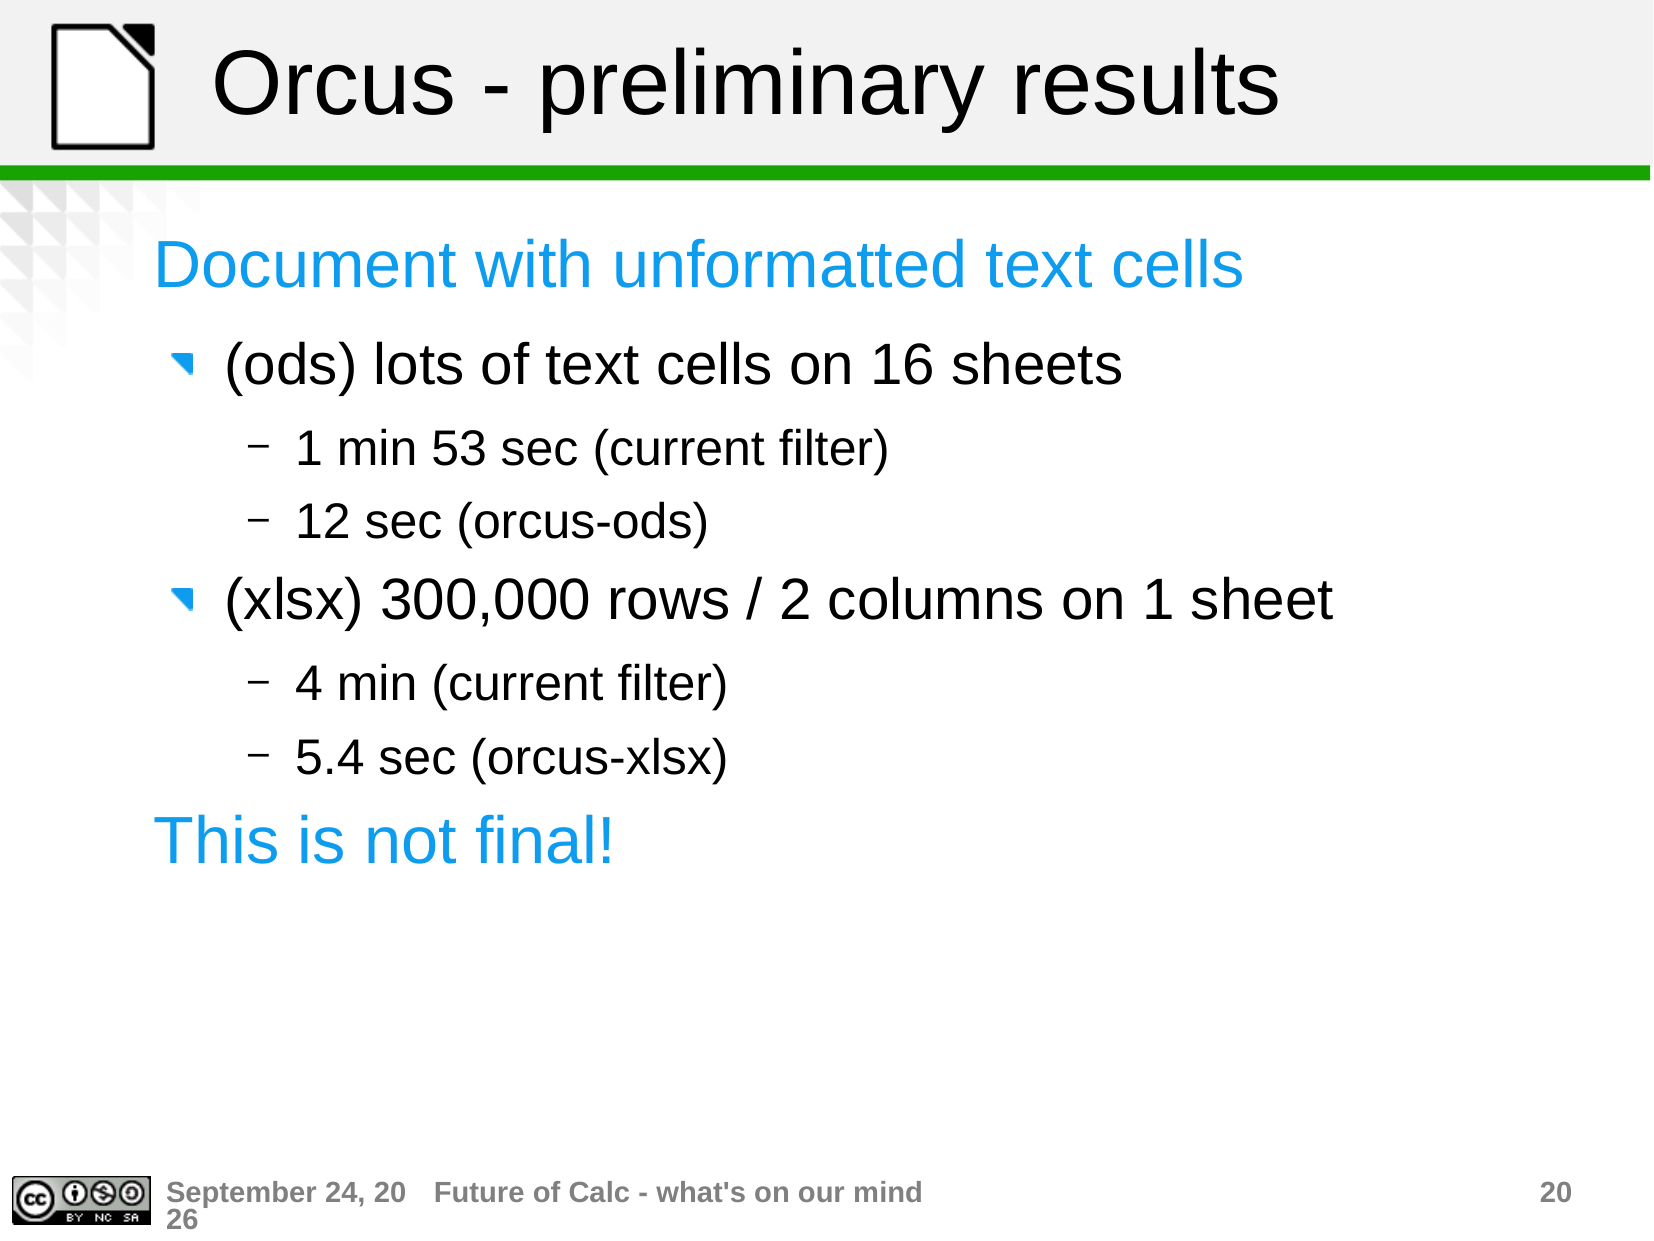

# Orcus - preliminary results
Document with unformatted text cells
(ods) lots of text cells on 16 sheets
1 min 53 sec (current filter)
12 sec (orcus-ods)
(xlsx) 300,000 rows / 2 columns on 1 sheet
4 min (current filter)
5.4 sec (orcus-xlsx)
This is not final!
Future of Calc - what's on our mind
20